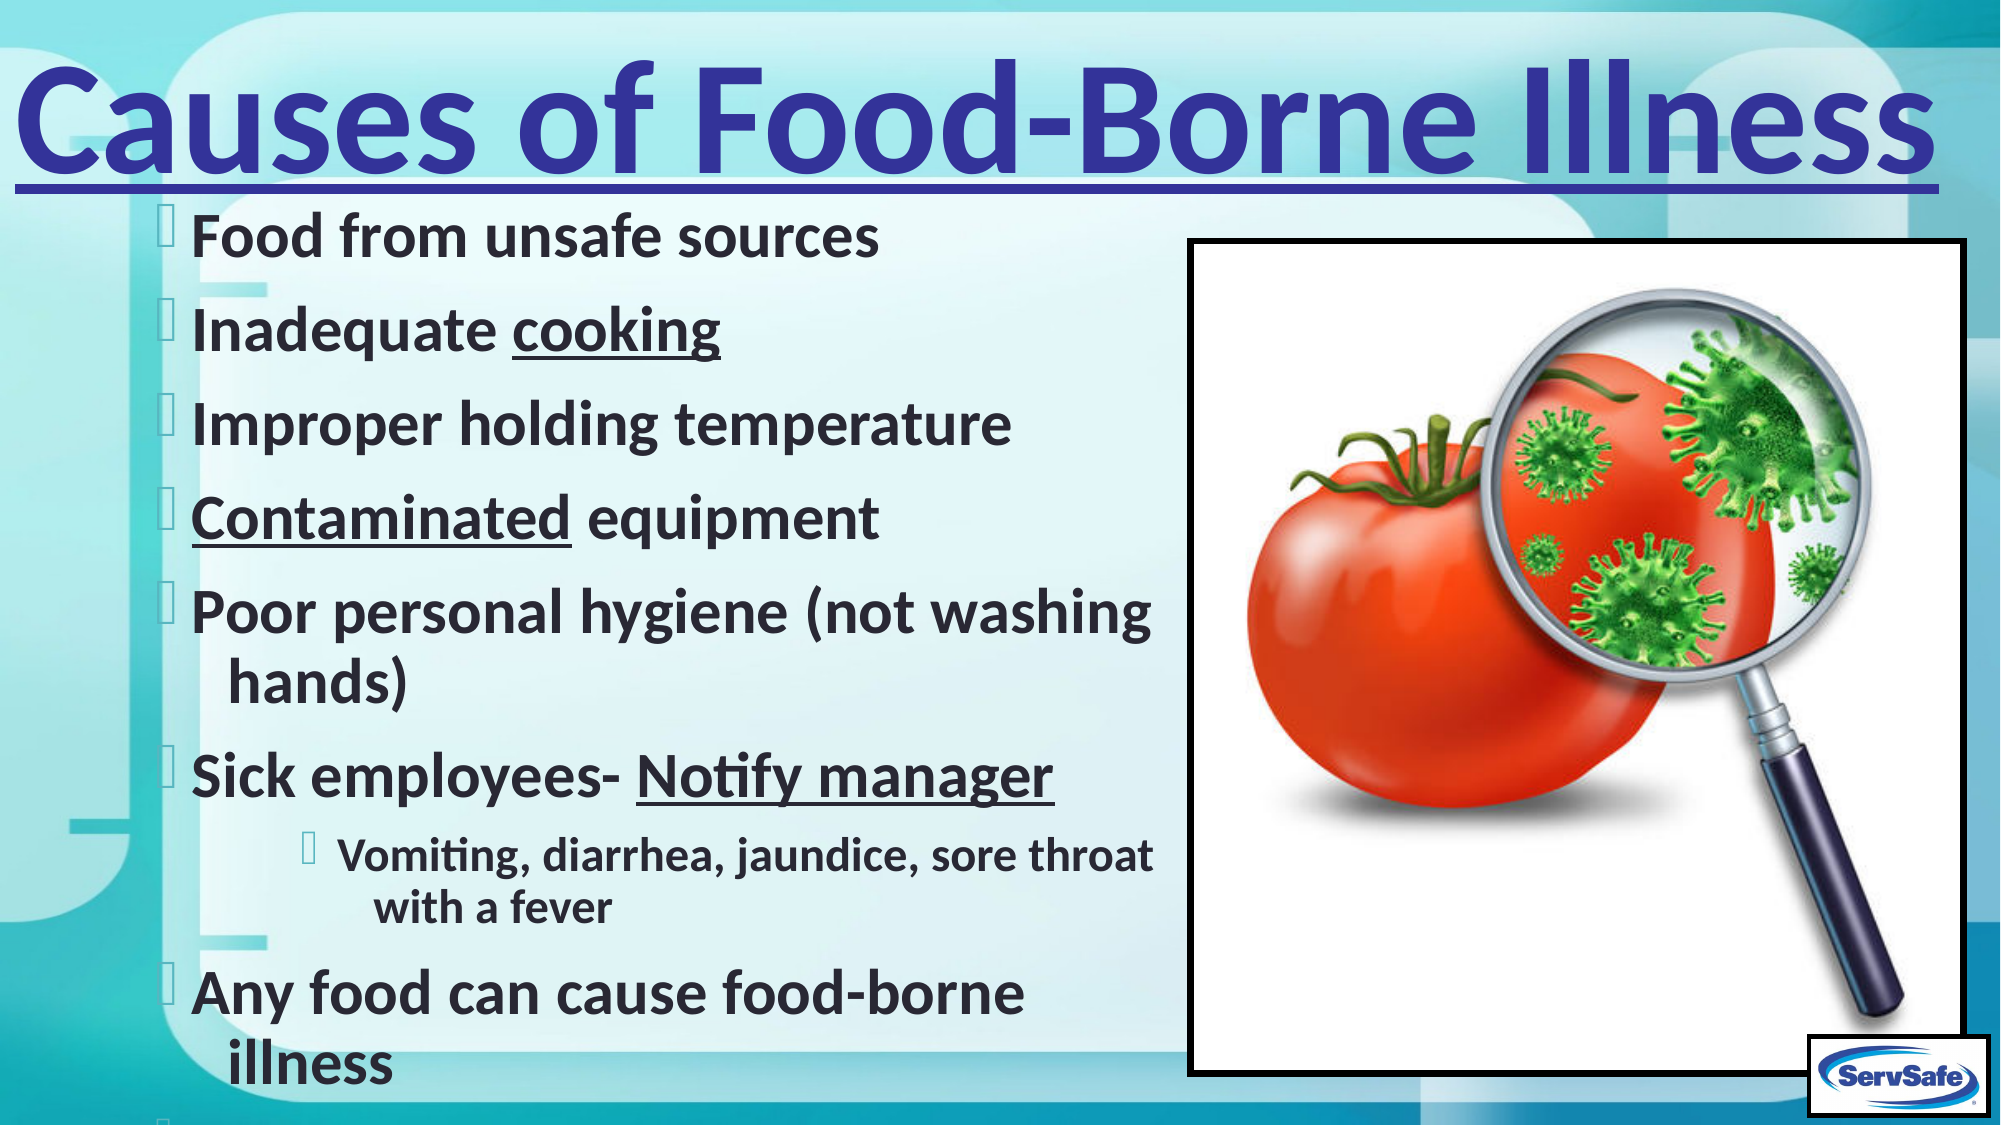

Causes of Food-Borne Illness
# Food from unsafe sources
Inadequate cooking
Improper holding temperature
Contaminated equipment
Poor personal hygiene (not washing hands)
Sick employees- Notify manager
Vomiting, diarrhea, jaundice, sore throat with a fever
Any food can cause food-borne illness